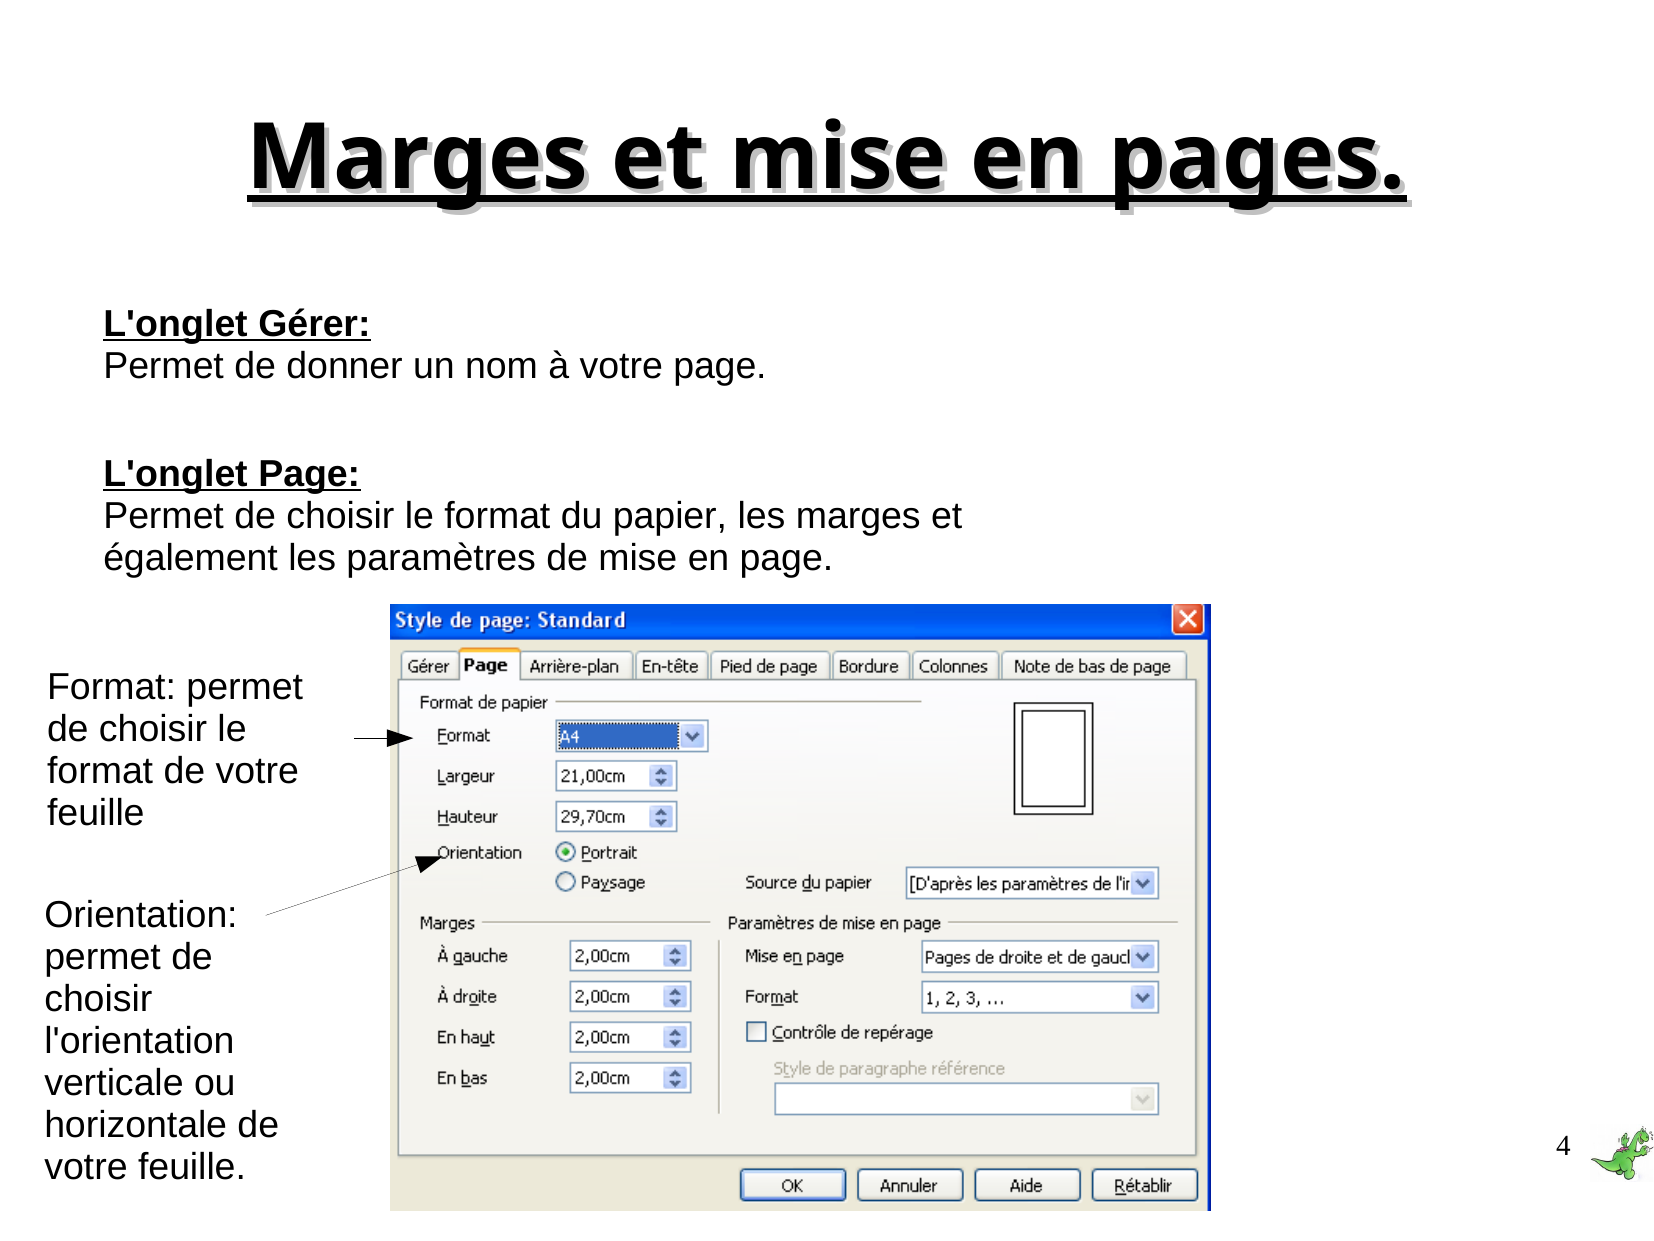

# Marges et mise en pages.
L'onglet Gérer:
Permet de donner un nom à votre page.
L'onglet Page:
Permet de choisir le format du papier, les marges et également les paramètres de mise en page.
Format: permet de choisir le format de votre feuille
Orientation: permet de choisir l'orientation verticale ou horizontale de votre feuille.
4